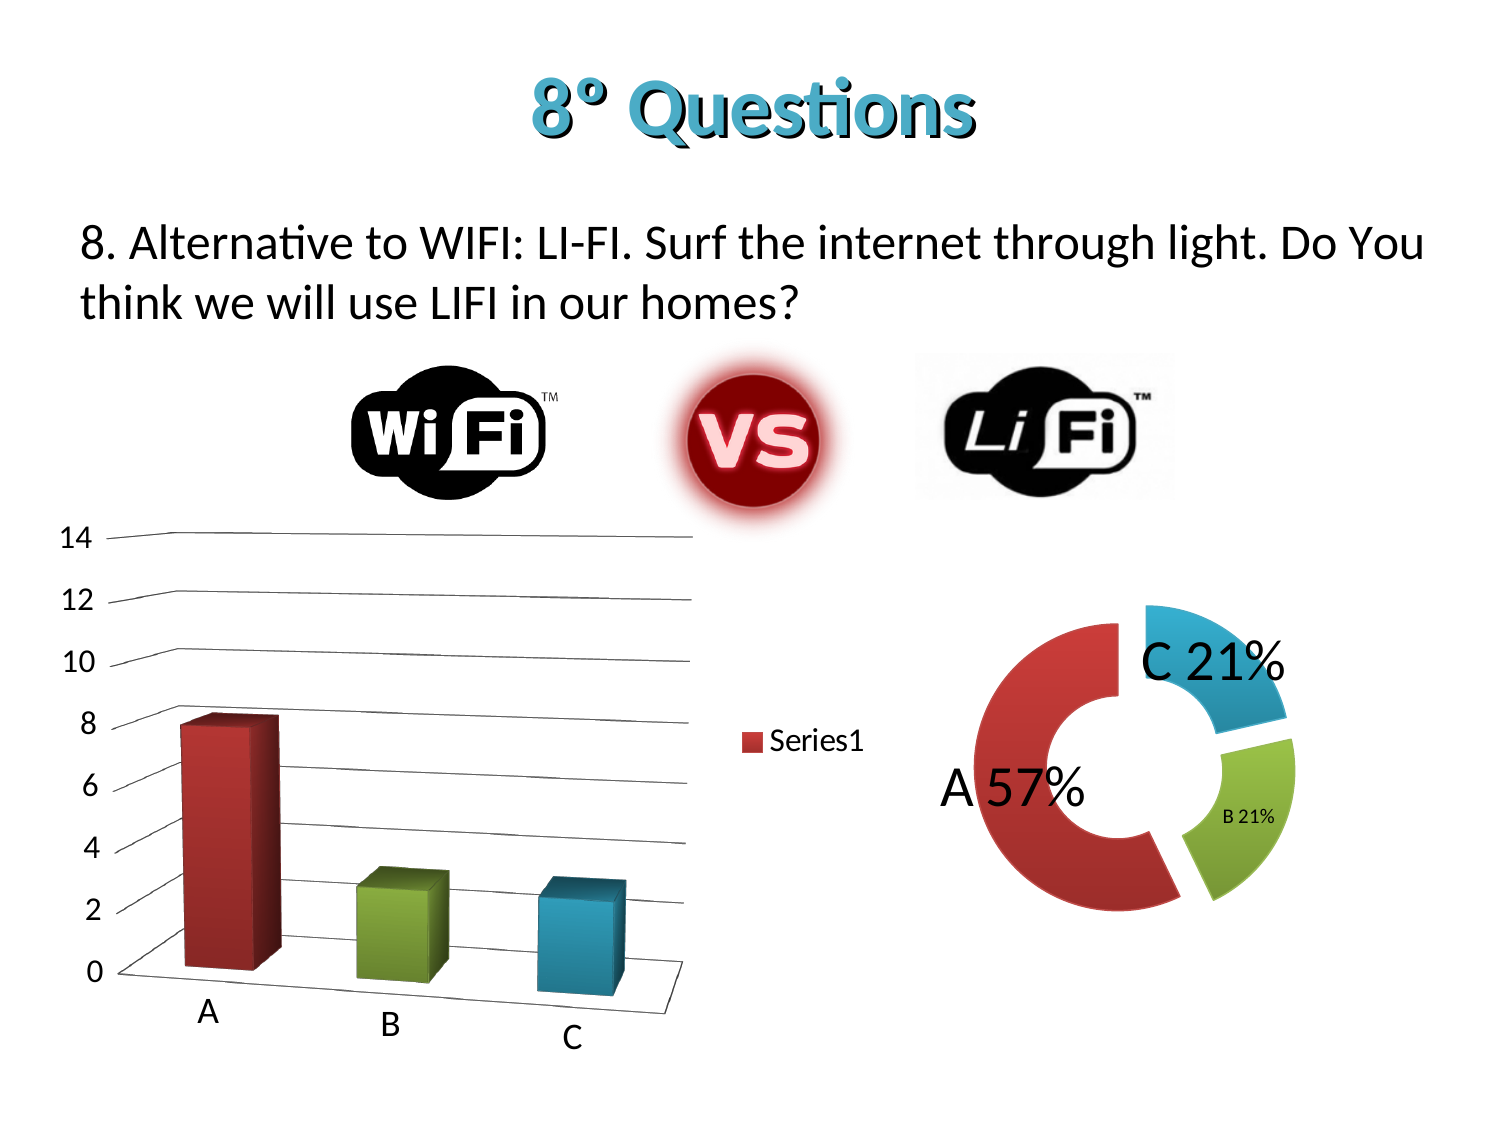

8º Questions
8. Alternative to WIFI: LI-FI. Surf the internet through light. Do You think we will use LIFI in our homes?
[unsupported chart]
### Chart
| Category | Series1 |
|---|---|
| A | 8.0 |
| B | 3.0 |
| C | 3.0 |